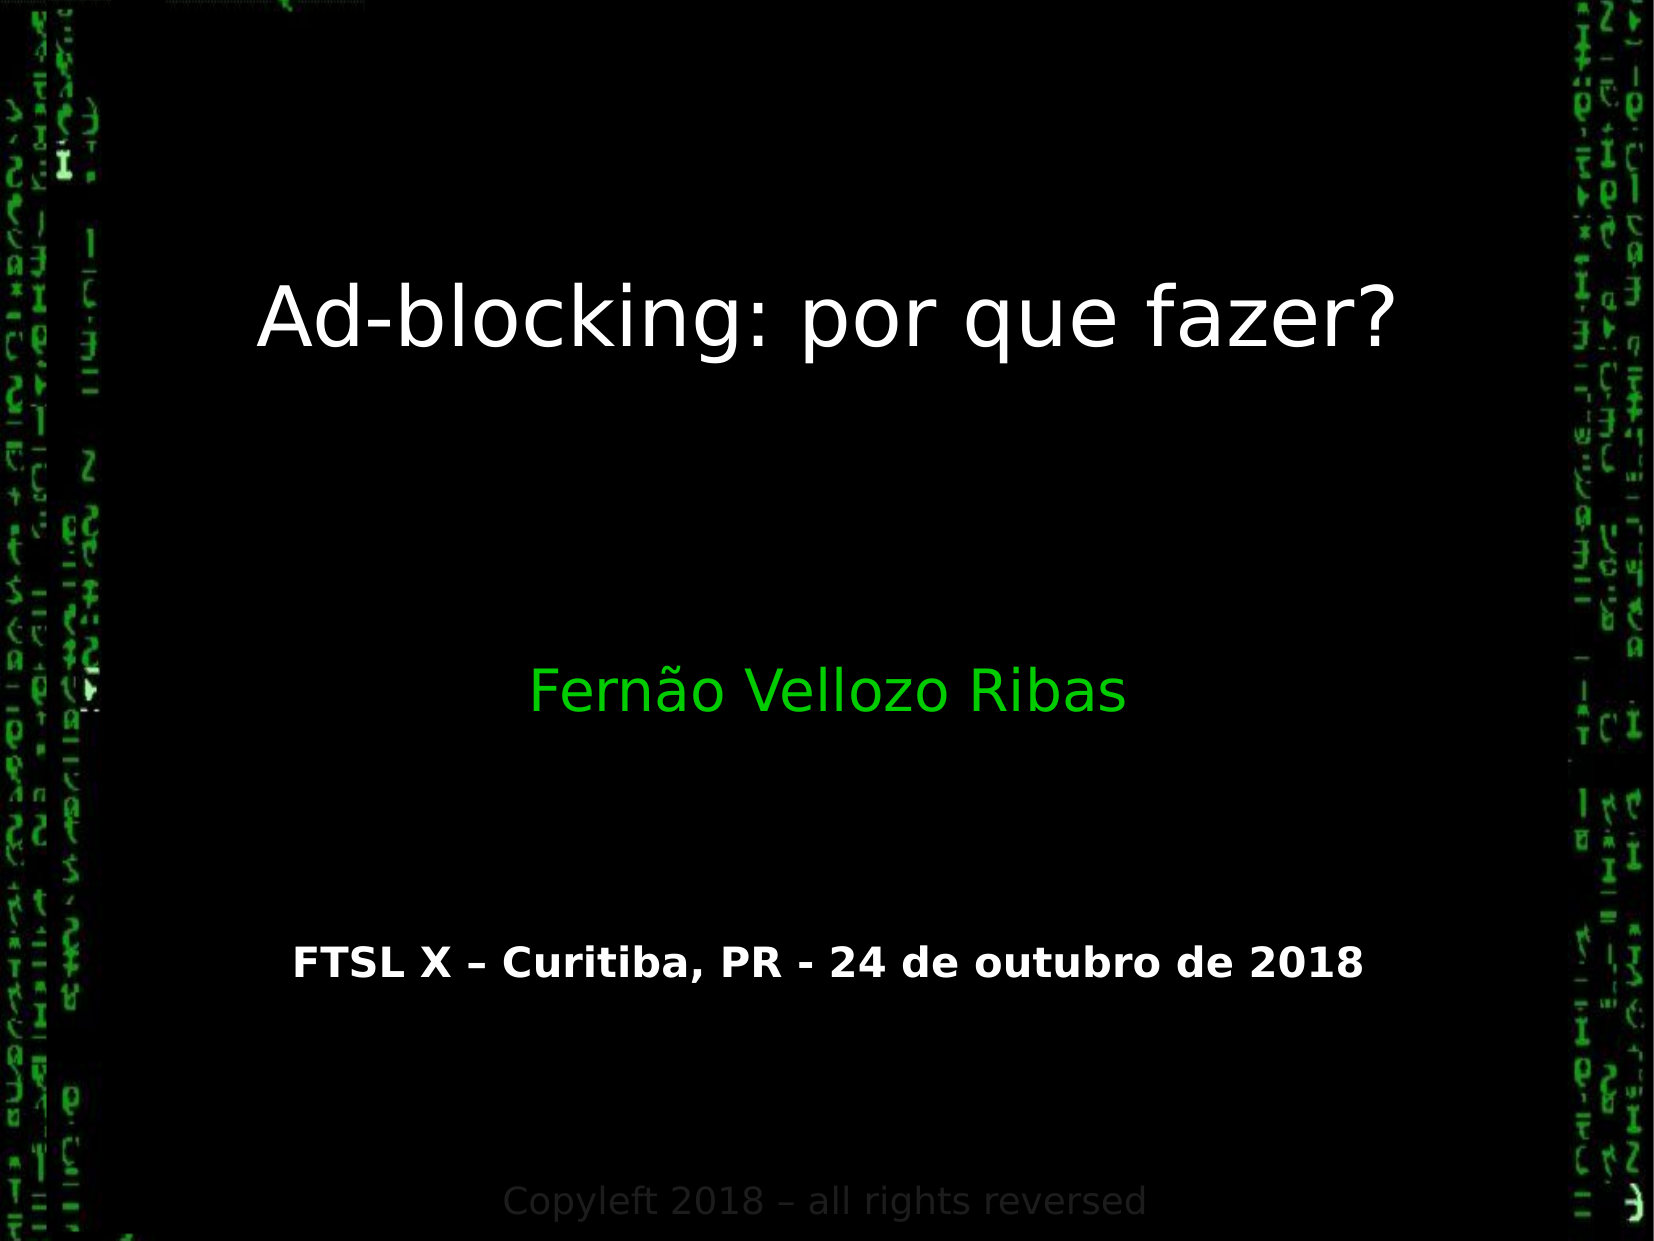

# Ad-blocking: por que fazer?
Fernão Vellozo Ribas
FTSL X – Curitiba, PR - 24 de outubro de 2018
Copyleft 2018 – all rights reversed